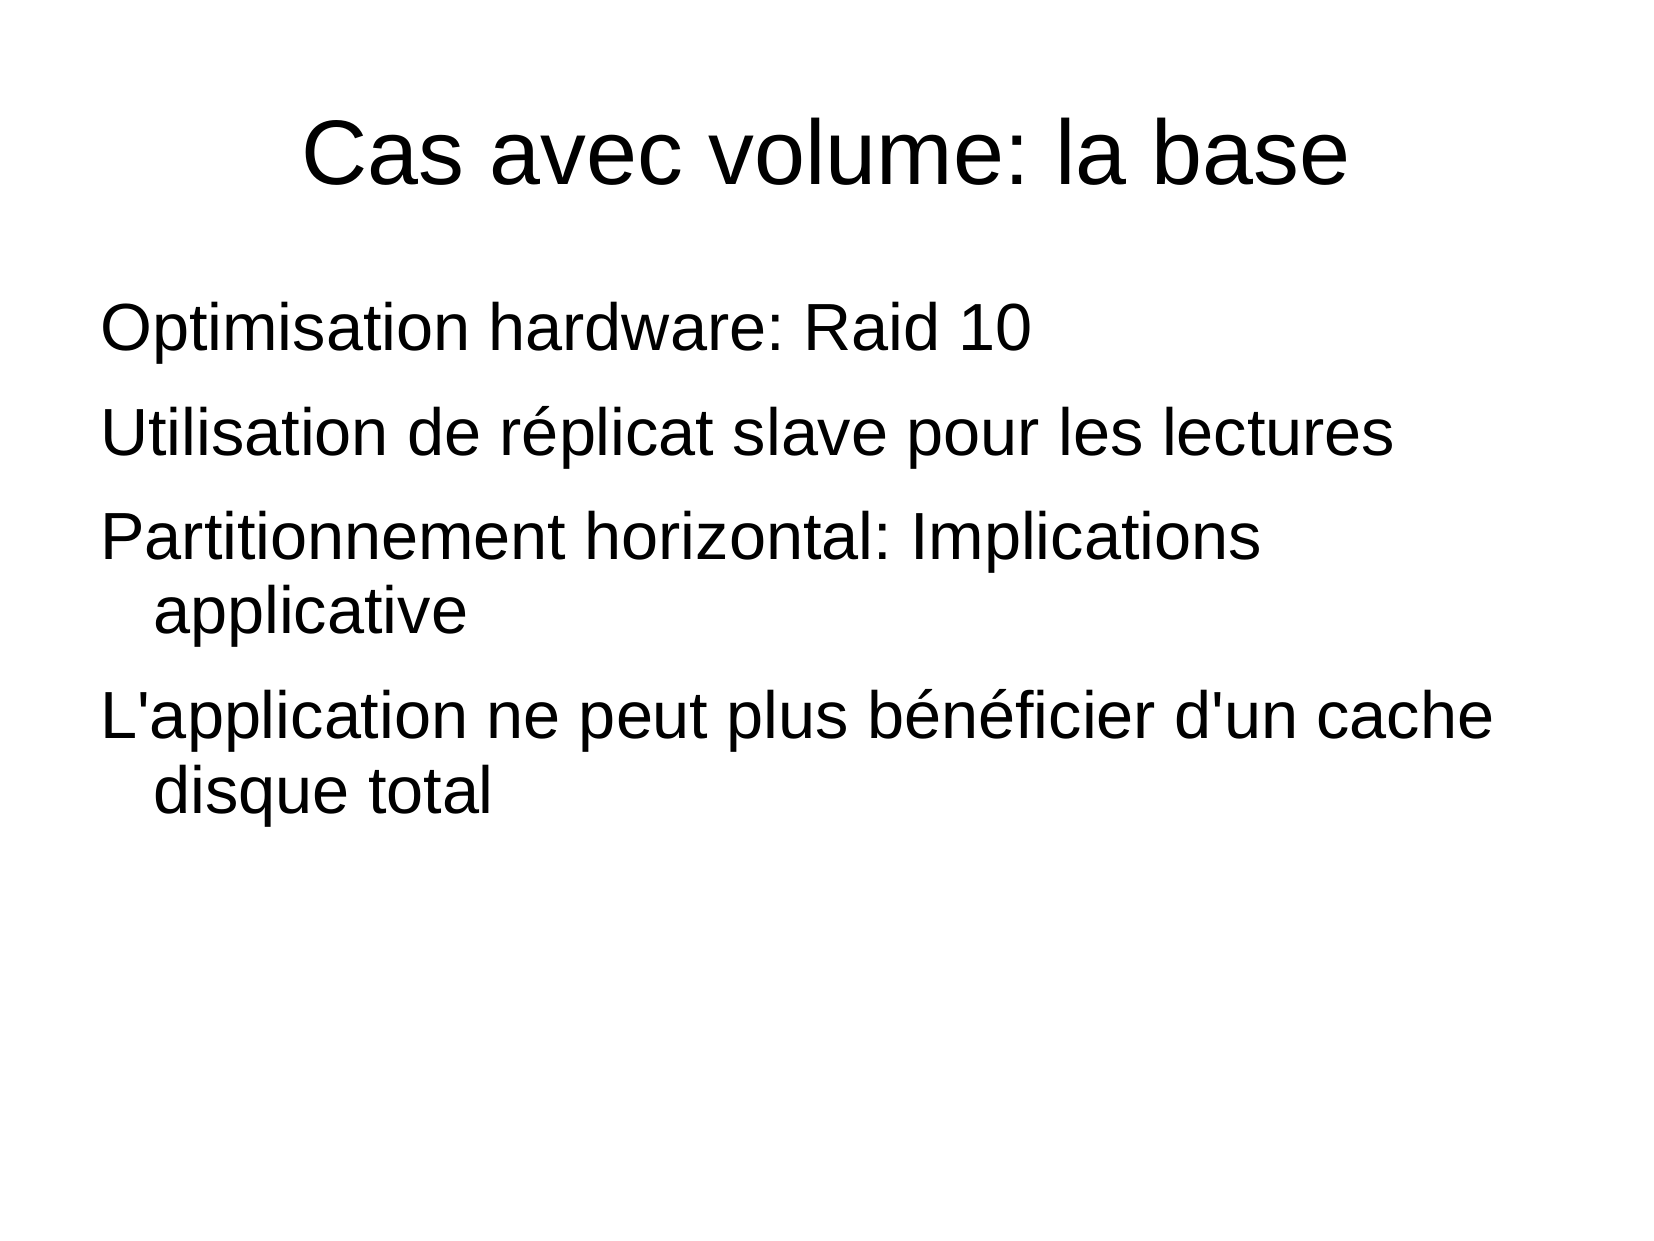

# Cas avec volume: la base
Optimisation hardware: Raid 10
Utilisation de réplicat slave pour les lectures
Partitionnement horizontal: Implications applicative
L'application ne peut plus bénéficier d'un cache disque total